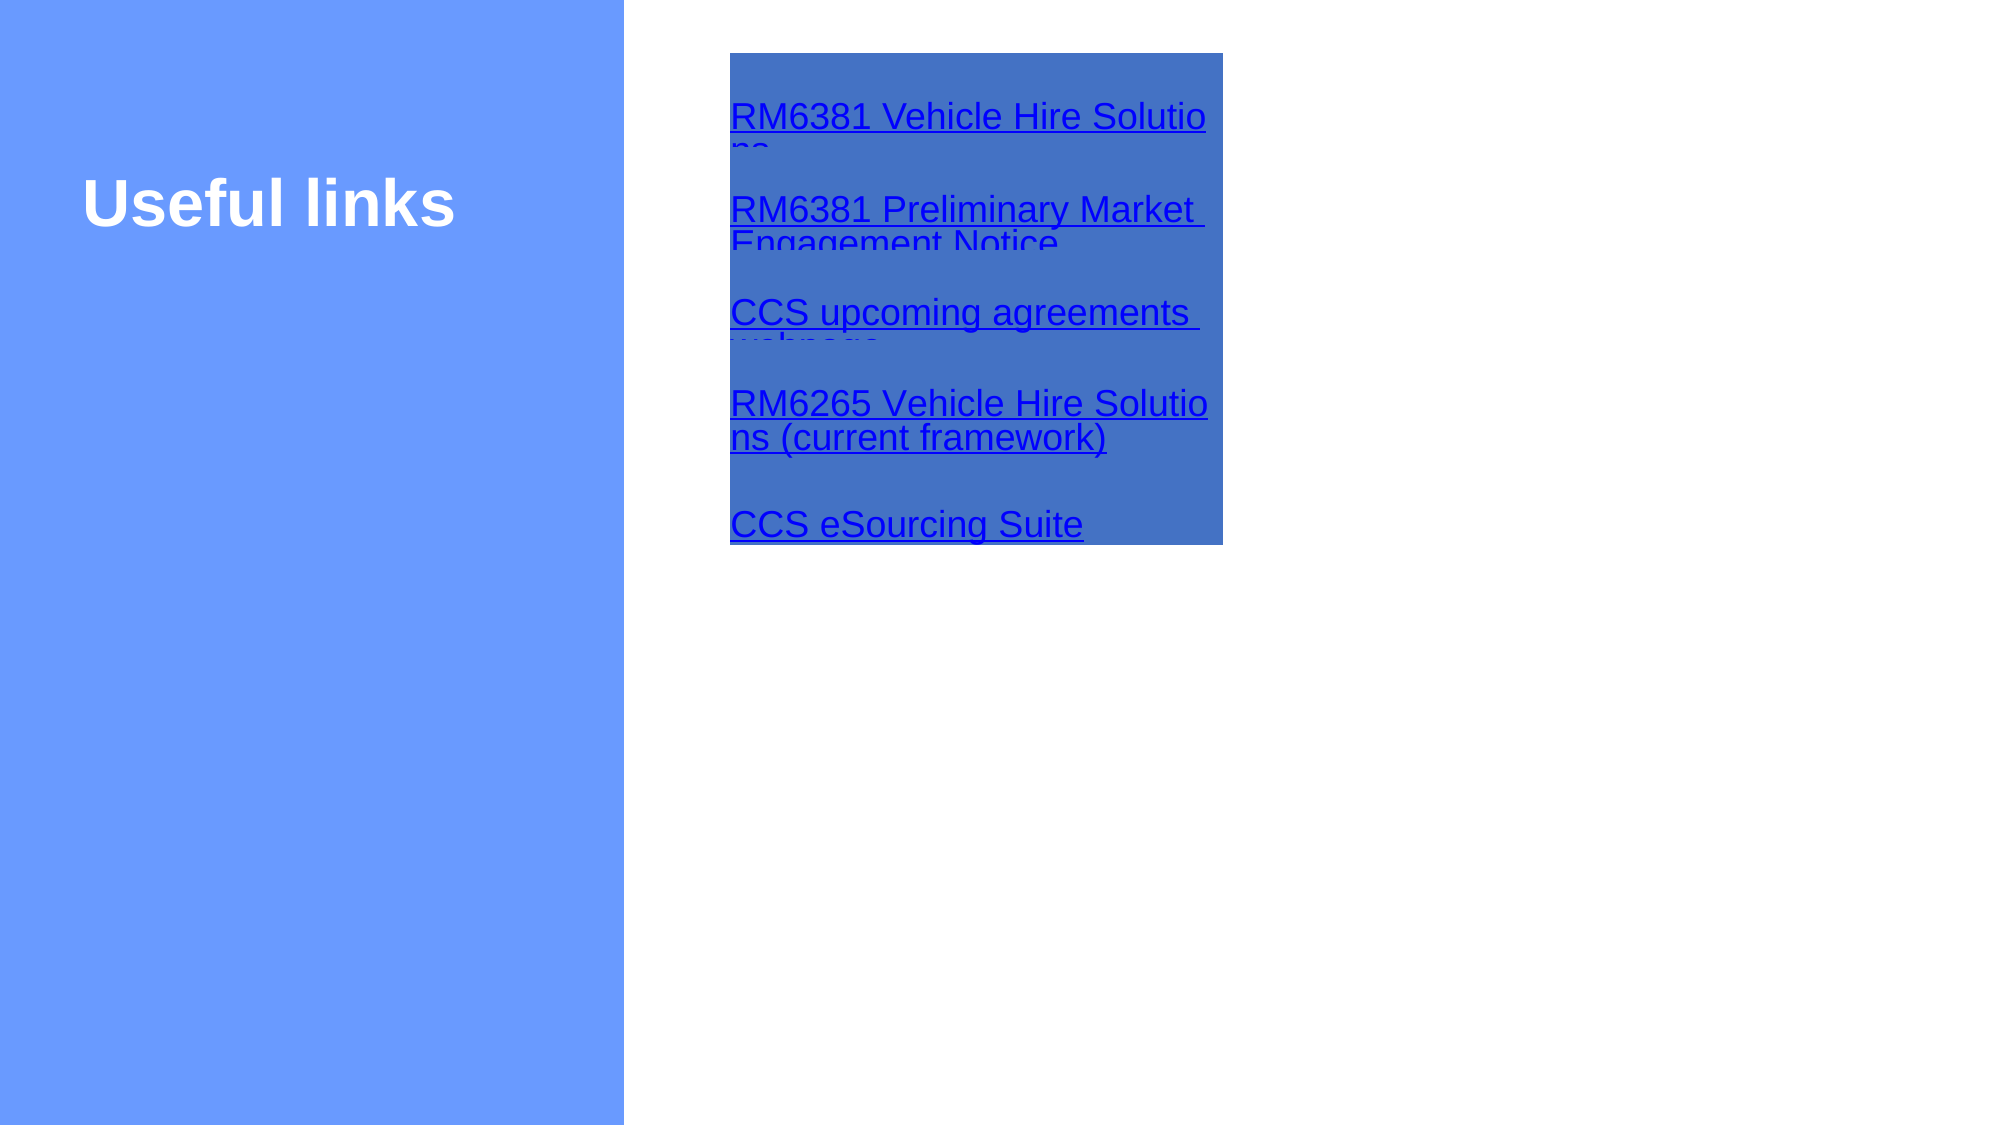

| RM6381 Vehicle Hire Solutions |
| --- |
| RM6381 Preliminary Market Engagement Notice |
| CCS upcoming agreements webpage |
| RM6265 Vehicle Hire Solutions (current framework) |
| CCS eSourcing Suite |
Useful links